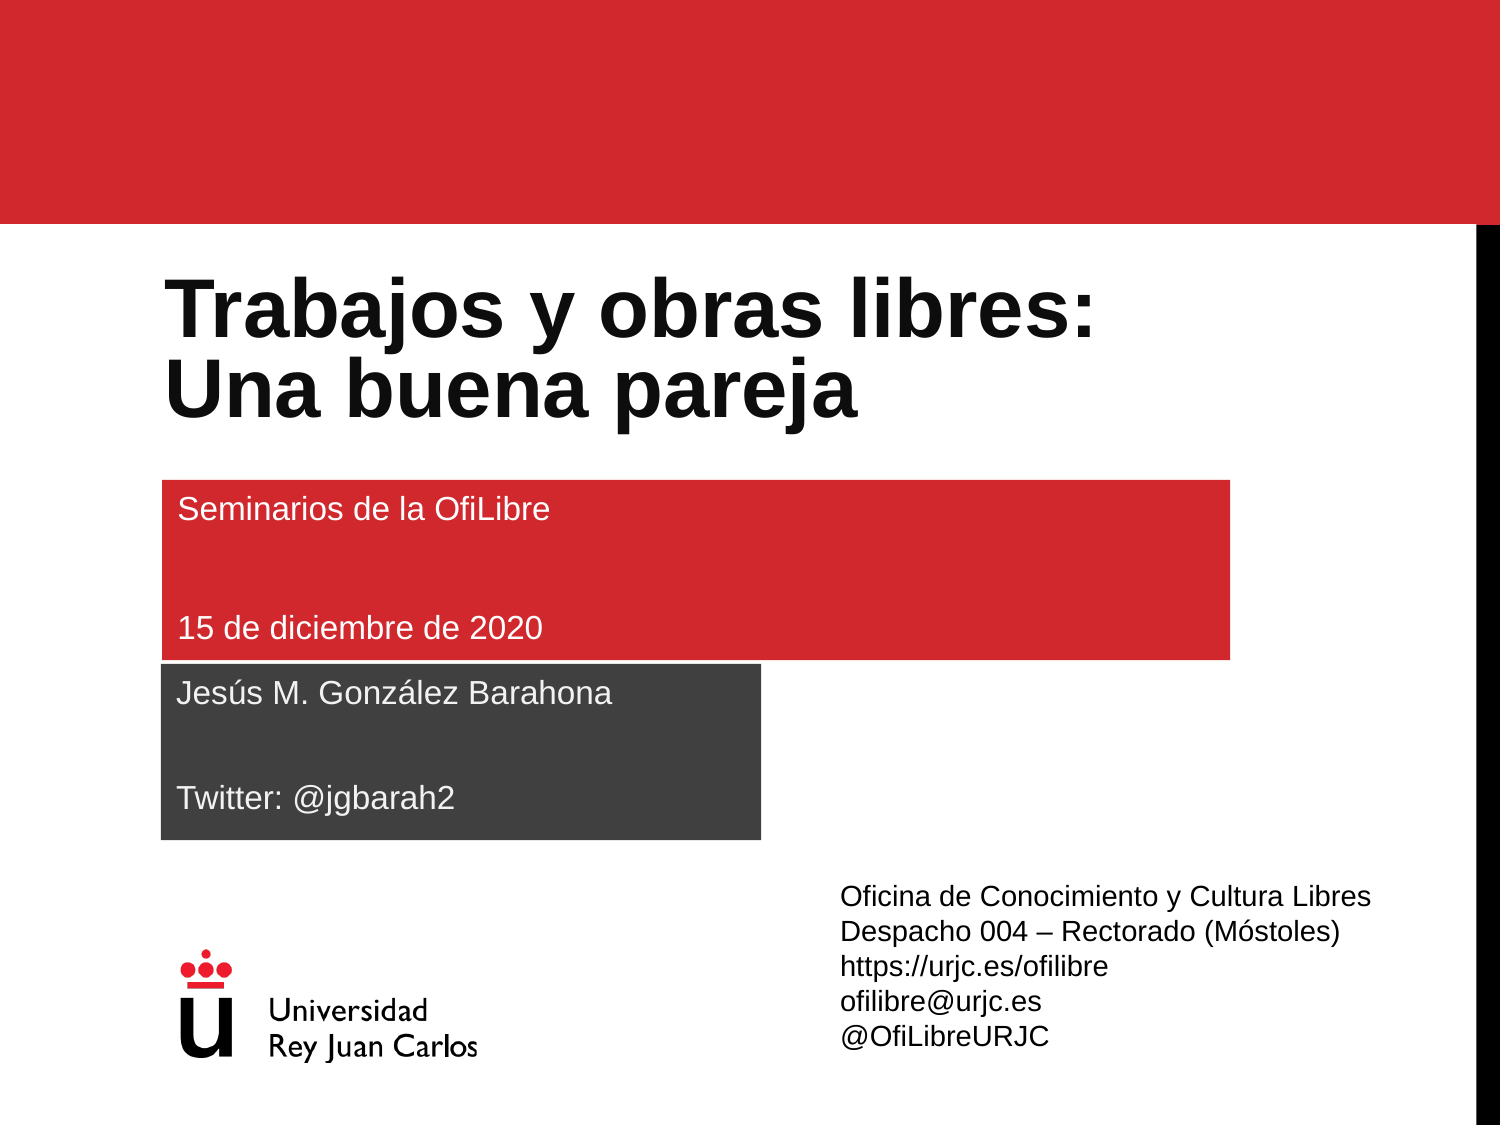

Trabajos y obras libres:
Una buena pareja
Seminarios de la OfiLibre
15 de diciembre de 2020
Jesús M. González Barahona
Twitter: @jgbarah2
Oficina de Conocimiento y Cultura Libres
Despacho 004 – Rectorado (Móstoles)
https://urjc.es/ofilibre
ofilibre@urjc.es
@OfiLibreURJC